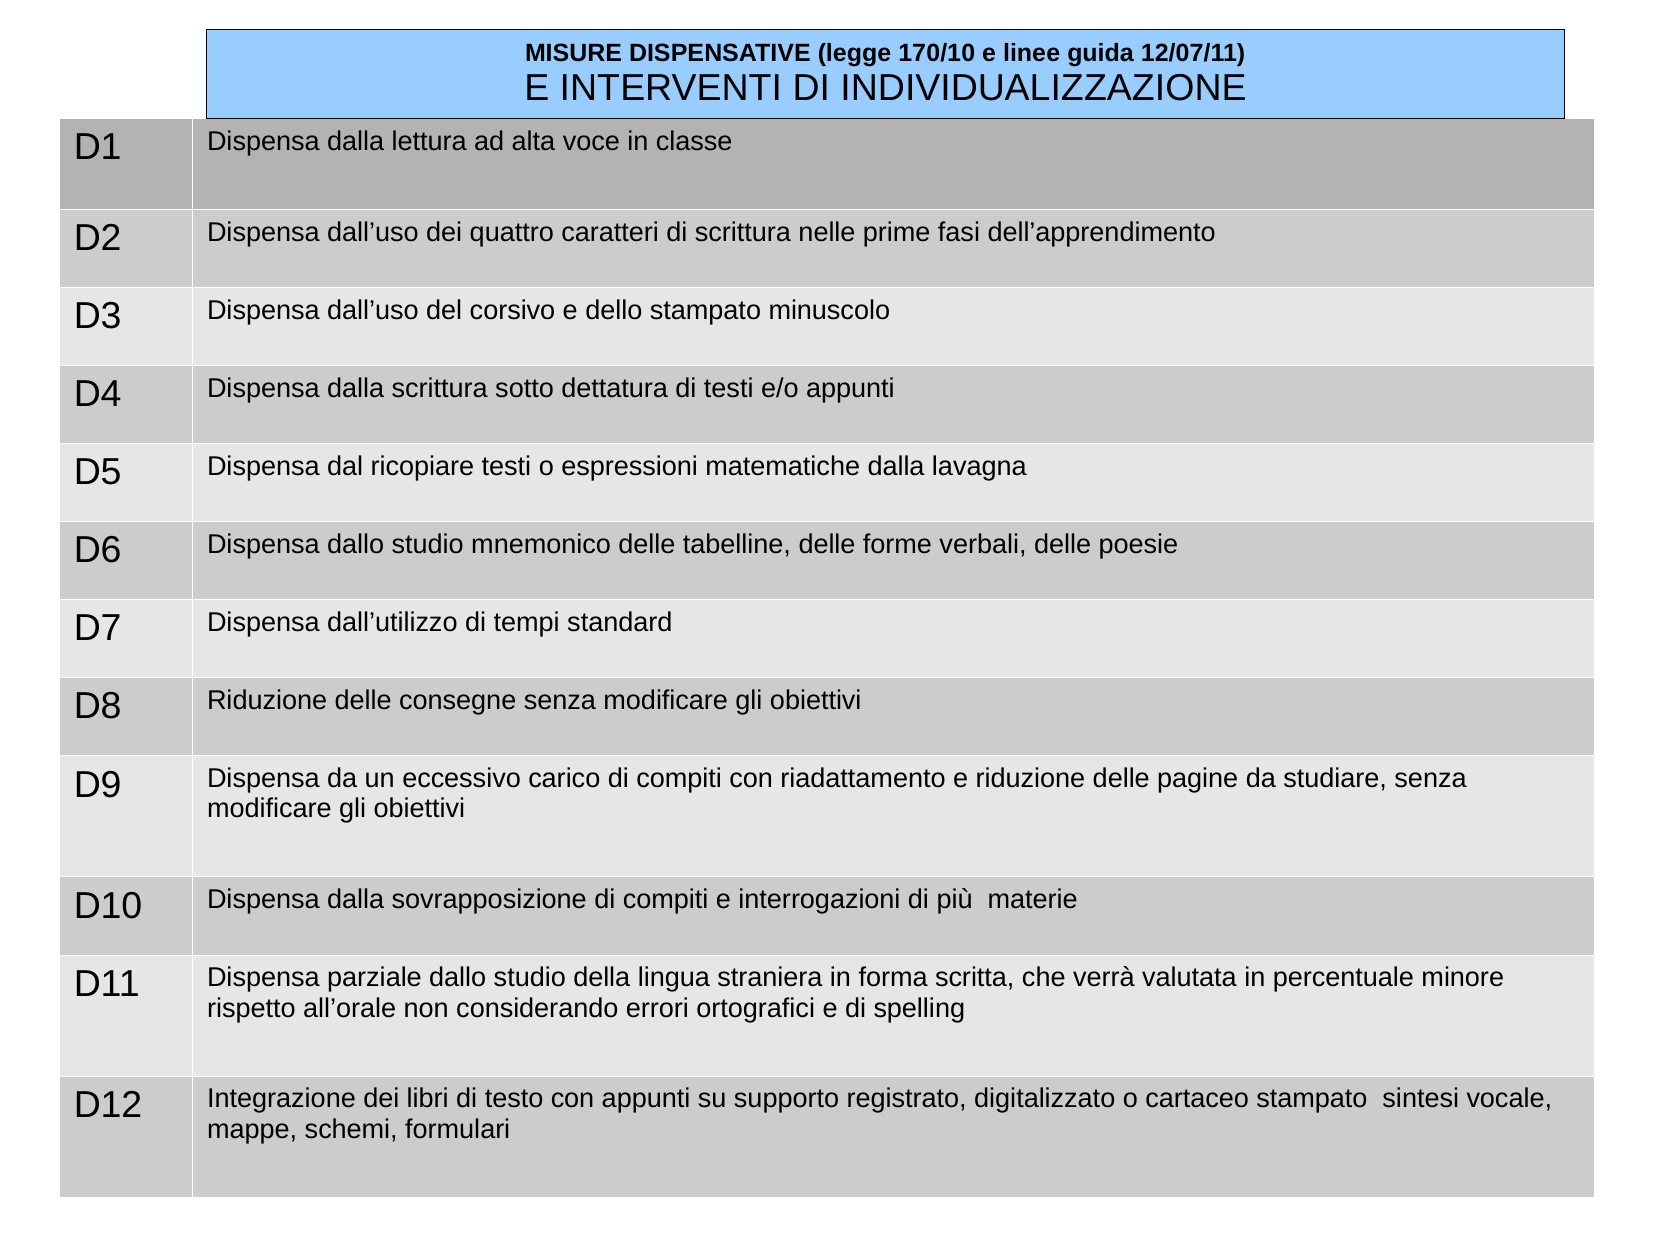

MISURE DISPENSATIVE (legge 170/10 e linee guida 12/07/11)
E INTERVENTI DI INDIVIDUALIZZAZIONE
| D1 | Dispensa dalla lettura ad alta voce in classe |
| --- | --- |
| D2 | Dispensa dall’uso dei quattro caratteri di scrittura nelle prime fasi dell’apprendimento |
| D3 | Dispensa dall’uso del corsivo e dello stampato minuscolo |
| D4 | Dispensa dalla scrittura sotto dettatura di testi e/o appunti |
| D5 | Dispensa dal ricopiare testi o espressioni matematiche dalla lavagna |
| D6 | Dispensa dallo studio mnemonico delle tabelline, delle forme verbali, delle poesie |
| D7 | Dispensa dall’utilizzo di tempi standard |
| D8 | Riduzione delle consegne senza modificare gli obiettivi |
| D9 | Dispensa da un eccessivo carico di compiti con riadattamento e riduzione delle pagine da studiare, senza modificare gli obiettivi |
| D10 | Dispensa dalla sovrapposizione di compiti e interrogazioni di più materie |
| D11 | Dispensa parziale dallo studio della lingua straniera in forma scritta, che verrà valutata in percentuale minore rispetto all’orale non considerando errori ortografici e di spelling |
| D12 | Integrazione dei libri di testo con appunti su supporto registrato, digitalizzato o cartaceo stampato sintesi vocale, mappe, schemi, formulari |